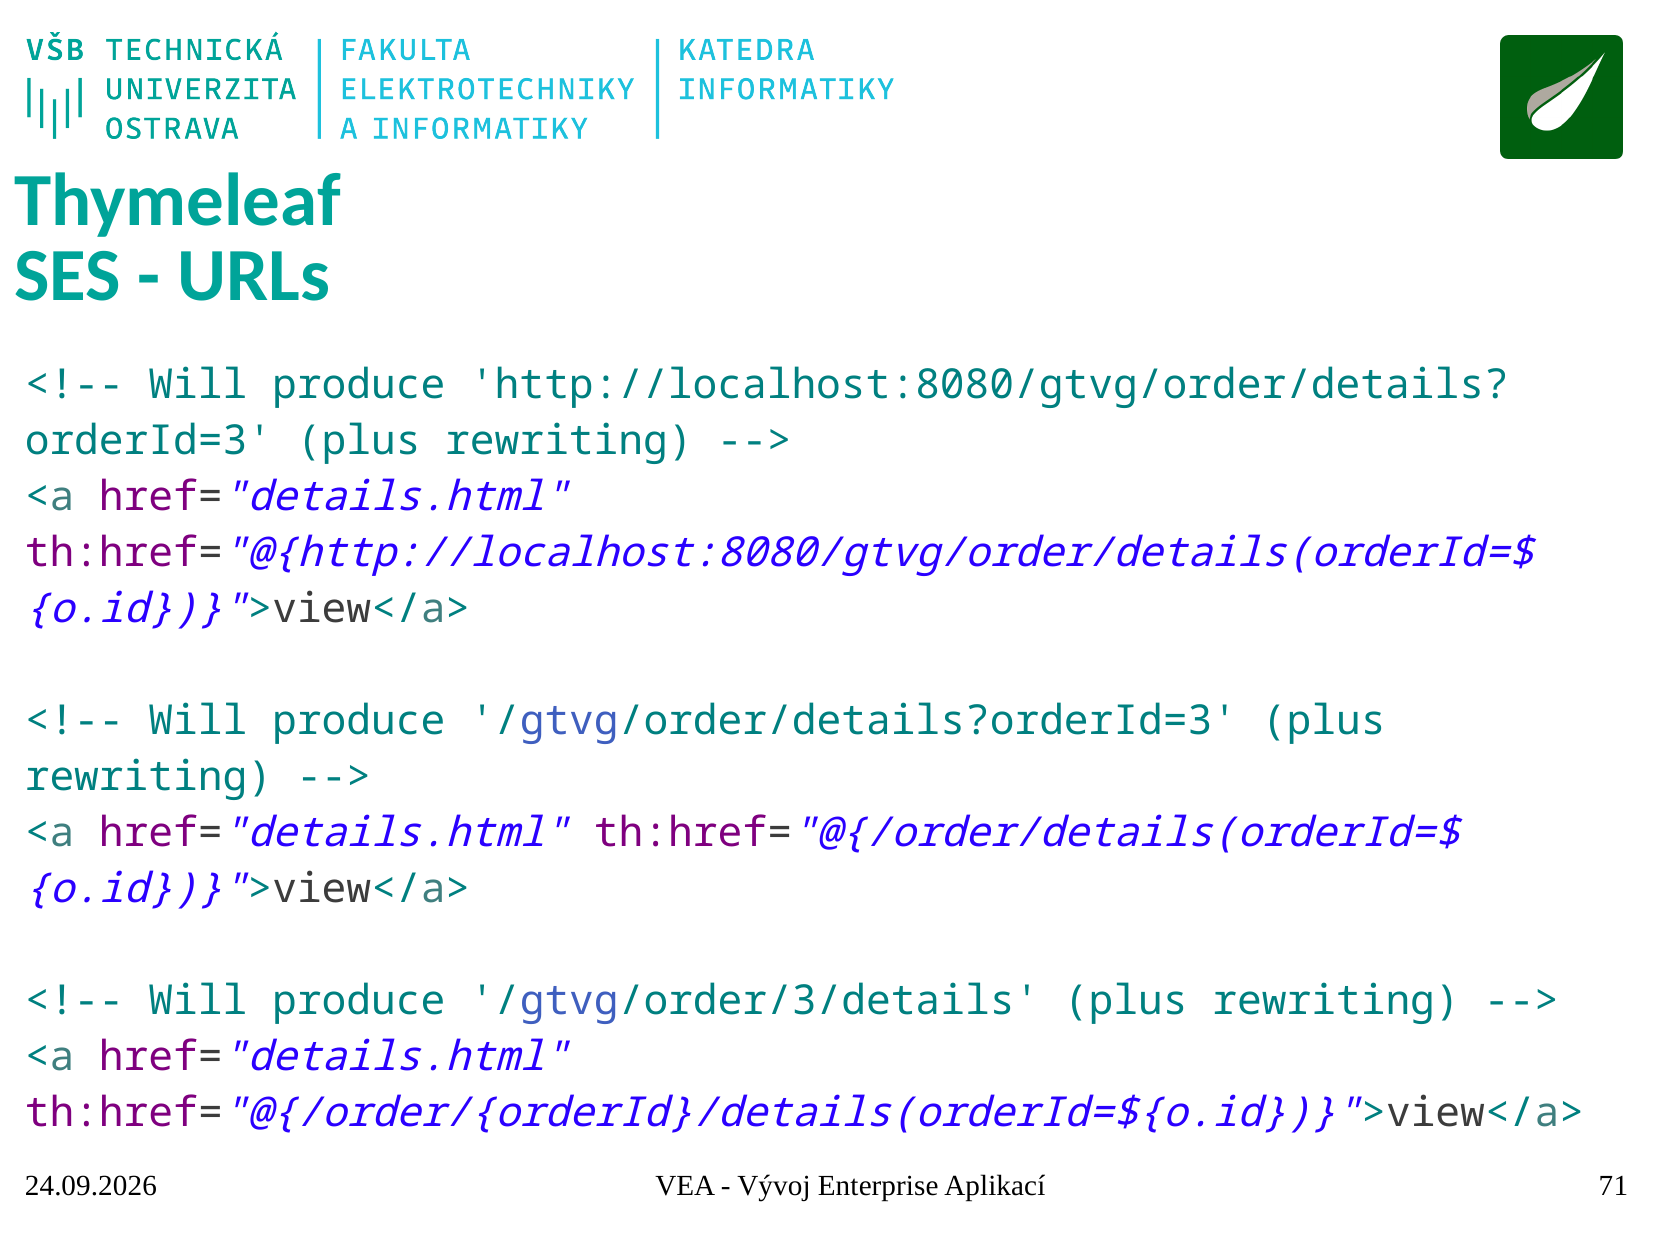

Thymeleaf
SES - URLs
# <!-- Will produce 'http://localhost:8080/gtvg/order/details?orderId=3' (plus rewriting) -->
<a href="details.html"
th:href="@{http://localhost:8080/gtvg/order/details(orderId=${o.id})}">view</a>
<!-- Will produce '/gtvg/order/details?orderId=3' (plus rewriting) -->
<a href="details.html" th:href="@{/order/details(orderId=${o.id})}">view</a>
<!-- Will produce '/gtvg/order/3/details' (plus rewriting) -->
<a href="details.html" th:href="@{/order/{orderId}/details(orderId=${o.id})}">view</a>
VEA - Vývoj Enterprise Aplikací
71